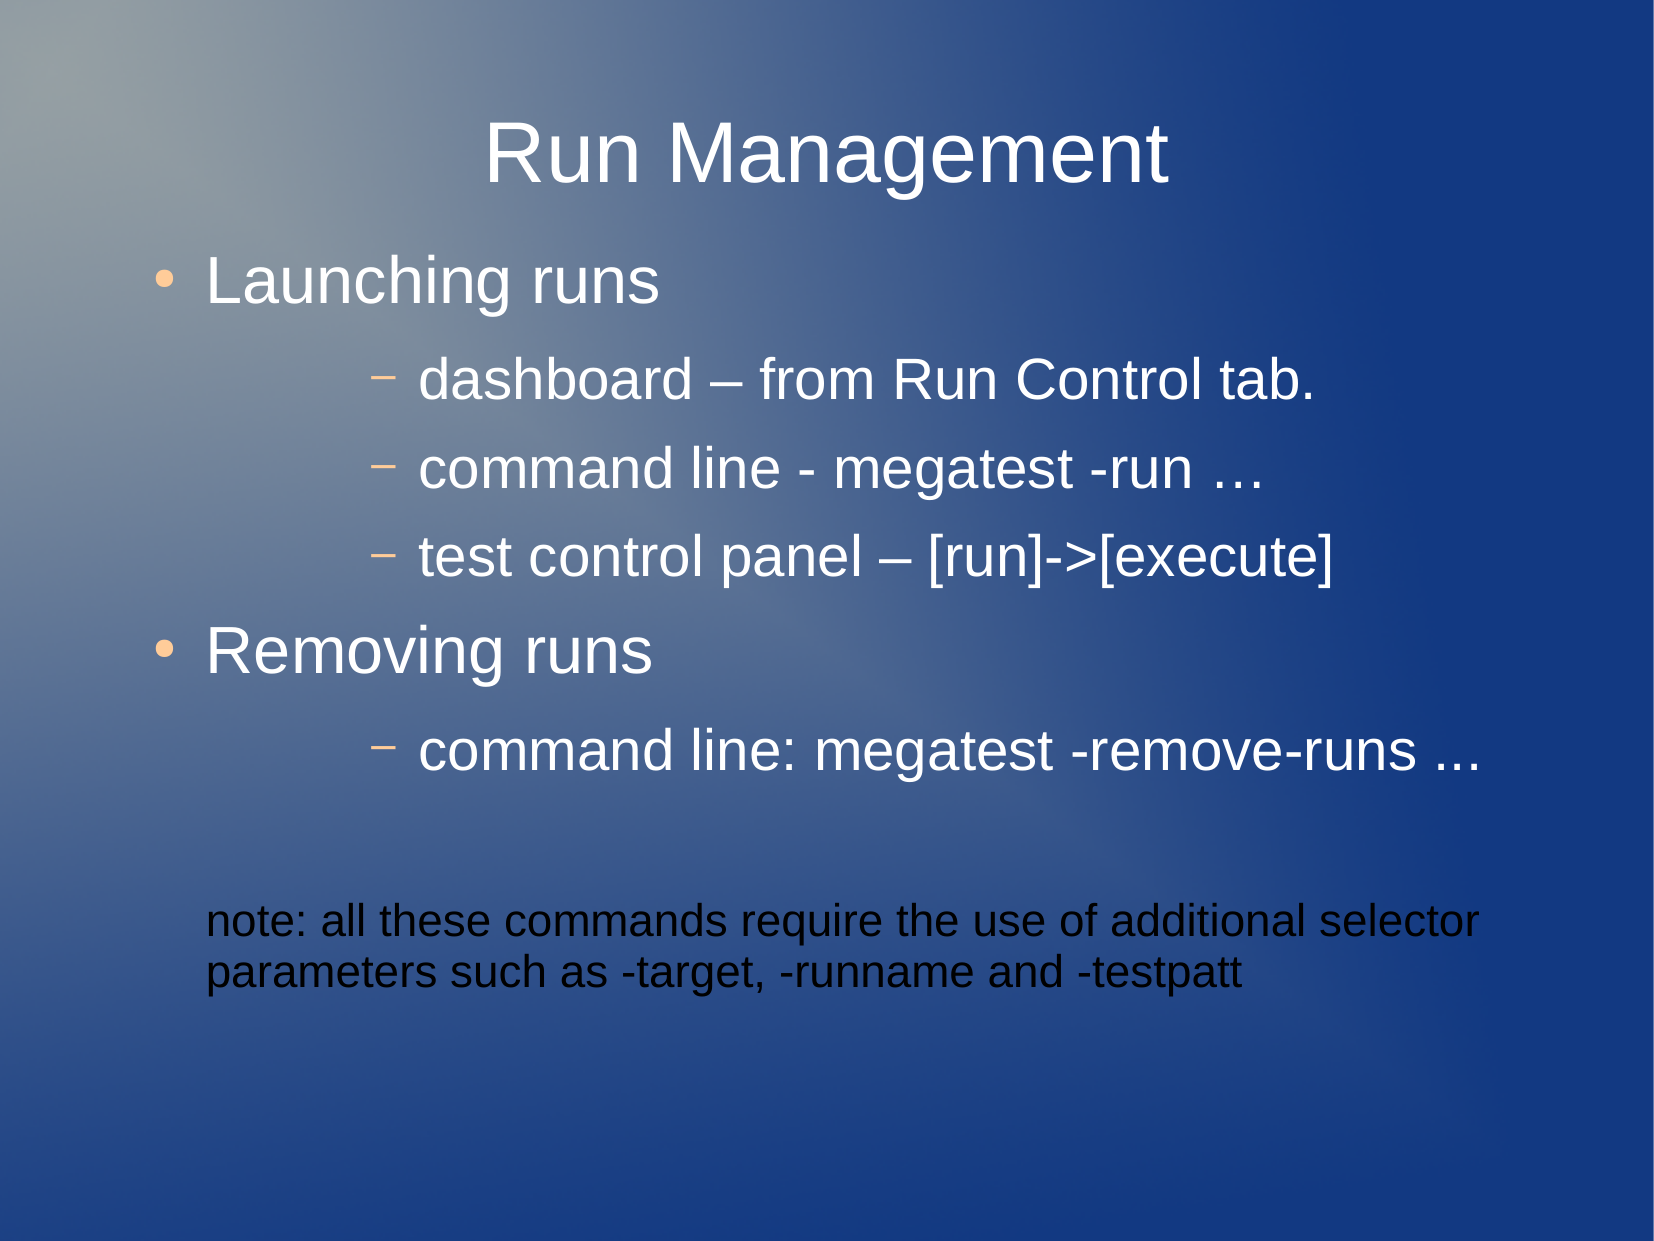

# Run Management
Launching runs
dashboard – from Run Control tab.
command line - megatest -run …
test control panel – [run]->[execute]
Removing runs
command line: megatest -remove-runs ...
note: all these commands require the use of additional selector parameters such as -target, -runname and -testpatt